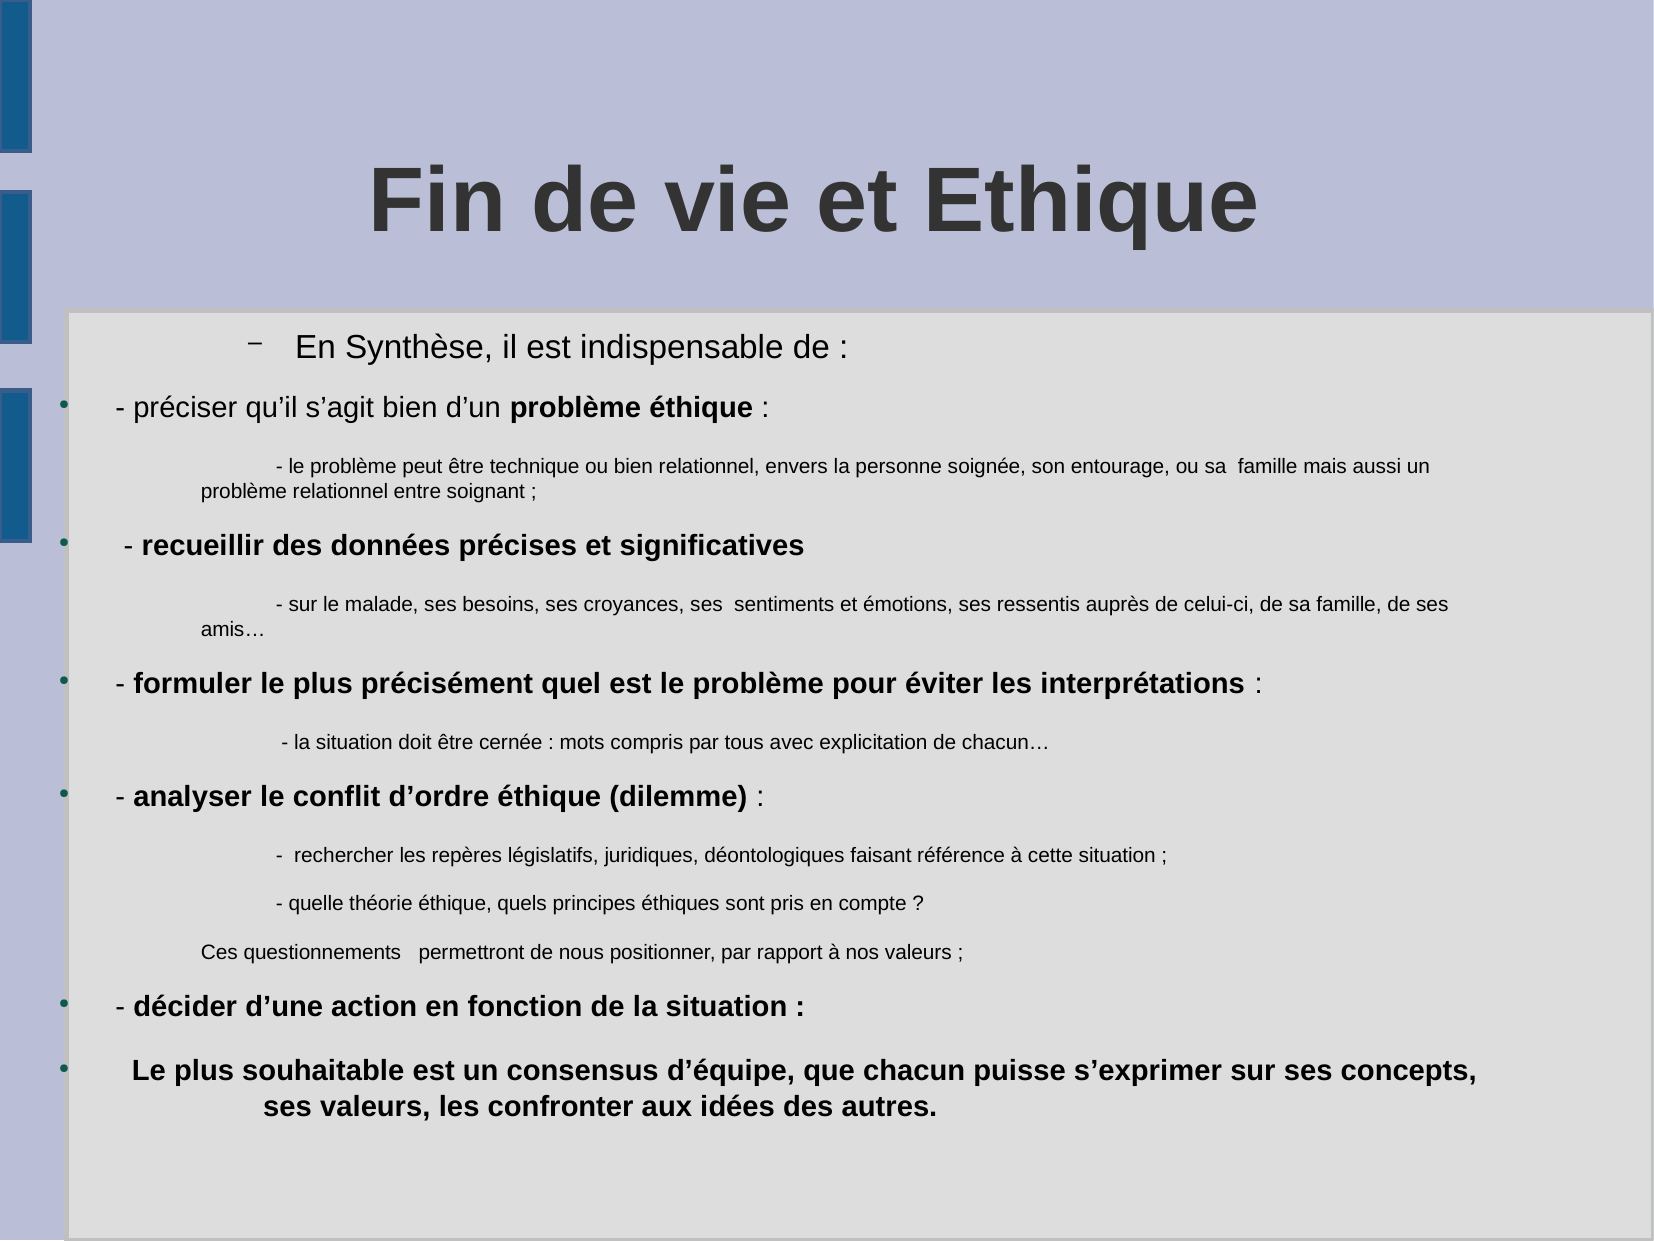

# Fin de vie et Ethique
En Synthèse, il est indispensable de :
- préciser qu’il s’agit bien d’un problème éthique :
	- le problème peut être technique ou bien relationnel, envers la personne soignée, son entourage, ou sa famille mais aussi un problème relationnel entre soignant ;
 - recueillir des données précises et significatives
	- sur le malade, ses besoins, ses croyances, ses sentiments et émotions, ses ressentis auprès de celui-ci, de sa famille, de ses amis…
- formuler le plus précisément quel est le problème pour éviter les interprétations :
	 - la situation doit être cernée : mots compris par tous avec explicitation de chacun…
- analyser le conflit d’ordre éthique (dilemme) :
	- rechercher les repères législatifs, juridiques, déontologiques faisant référence à cette situation ;
	- quelle théorie éthique, quels principes éthiques sont pris en compte ?
Ces questionnements permettront de nous positionner, par rapport à nos valeurs ;
- décider d’une action en fonction de la situation :
 Le plus souhaitable est un consensus d’équipe, que chacun puisse s’exprimer sur ses concepts, 	 ses valeurs, les confronter aux idées des autres.